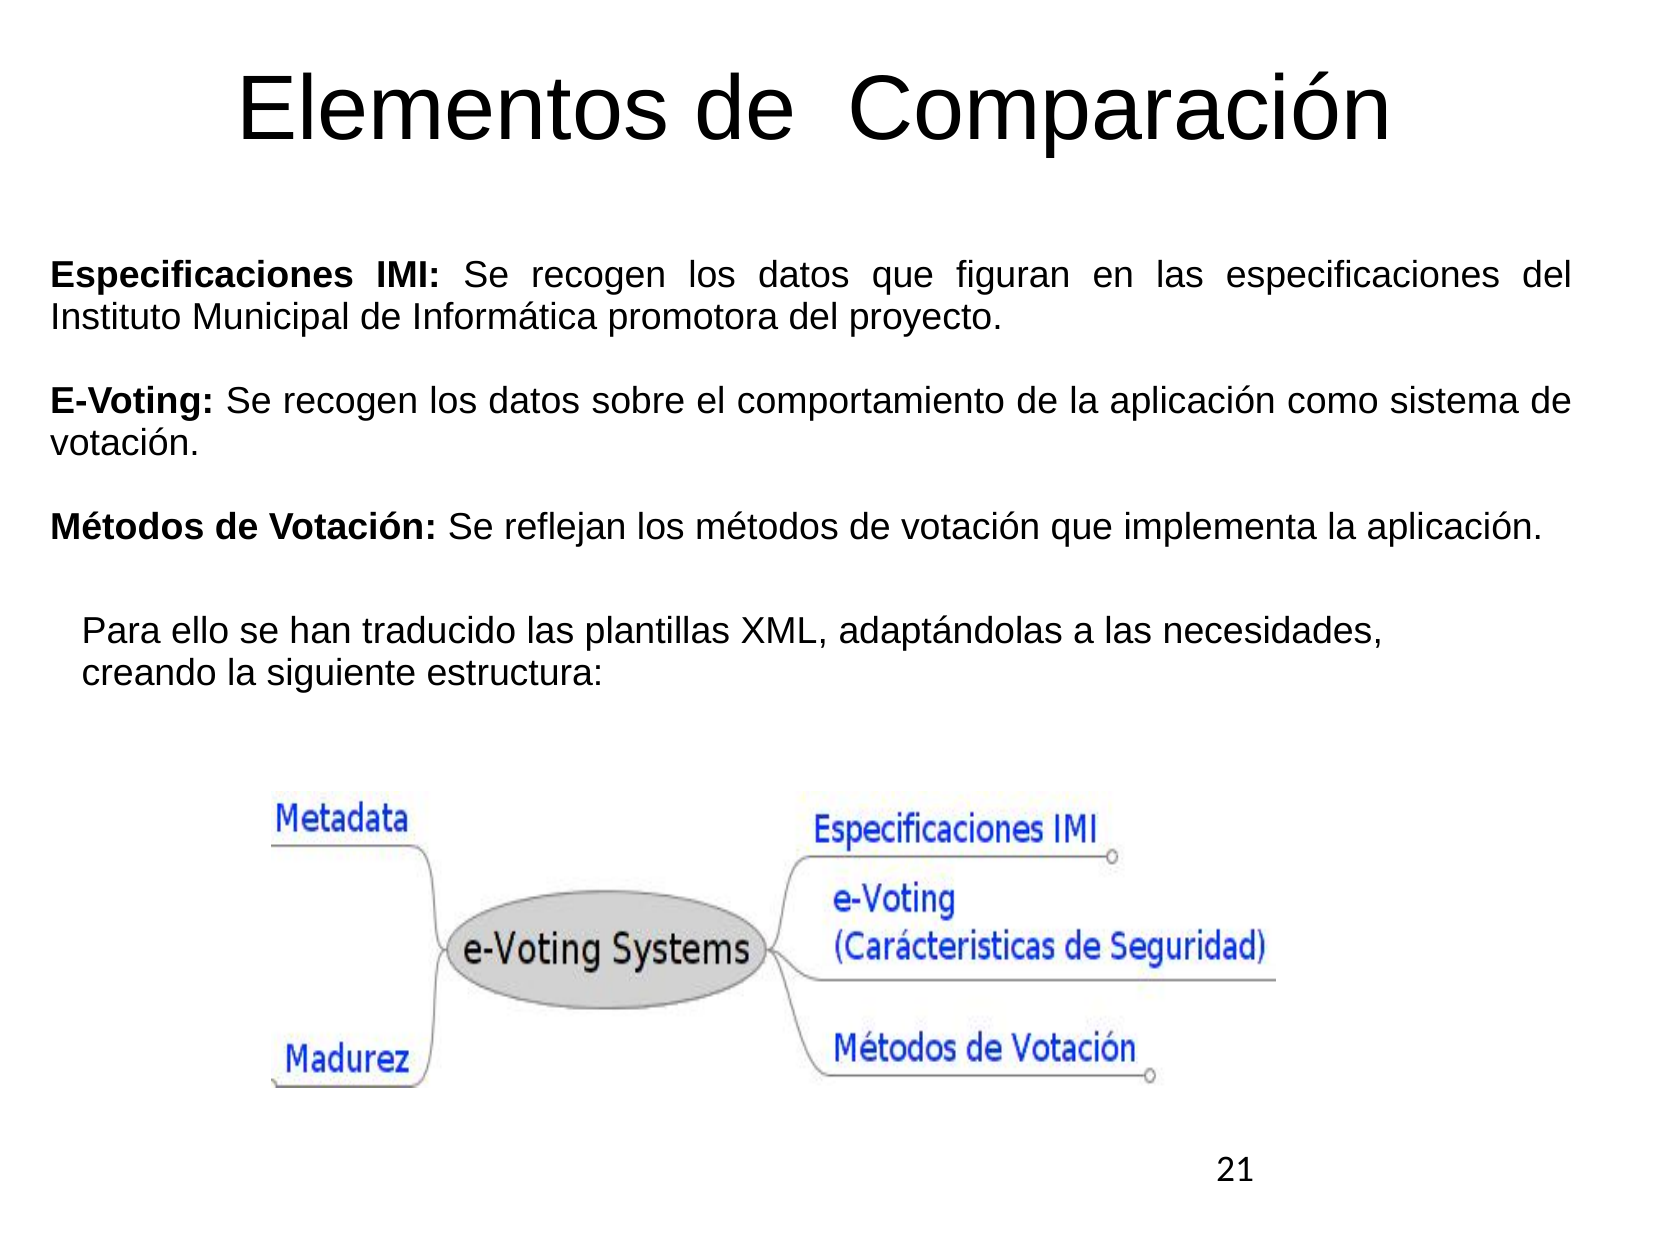

# Elementos de Comparación
Especificaciones IMI: Se recogen los datos que figuran en las especificaciones del Instituto Municipal de Informática promotora del proyecto.
E-Voting: Se recogen los datos sobre el comportamiento de la aplicación como sistema de votación.
Métodos de Votación: Se reflejan los métodos de votación que implementa la aplicación.
Para ello se han traducido las plantillas XML, adaptándolas a las necesidades, creando la siguiente estructura: